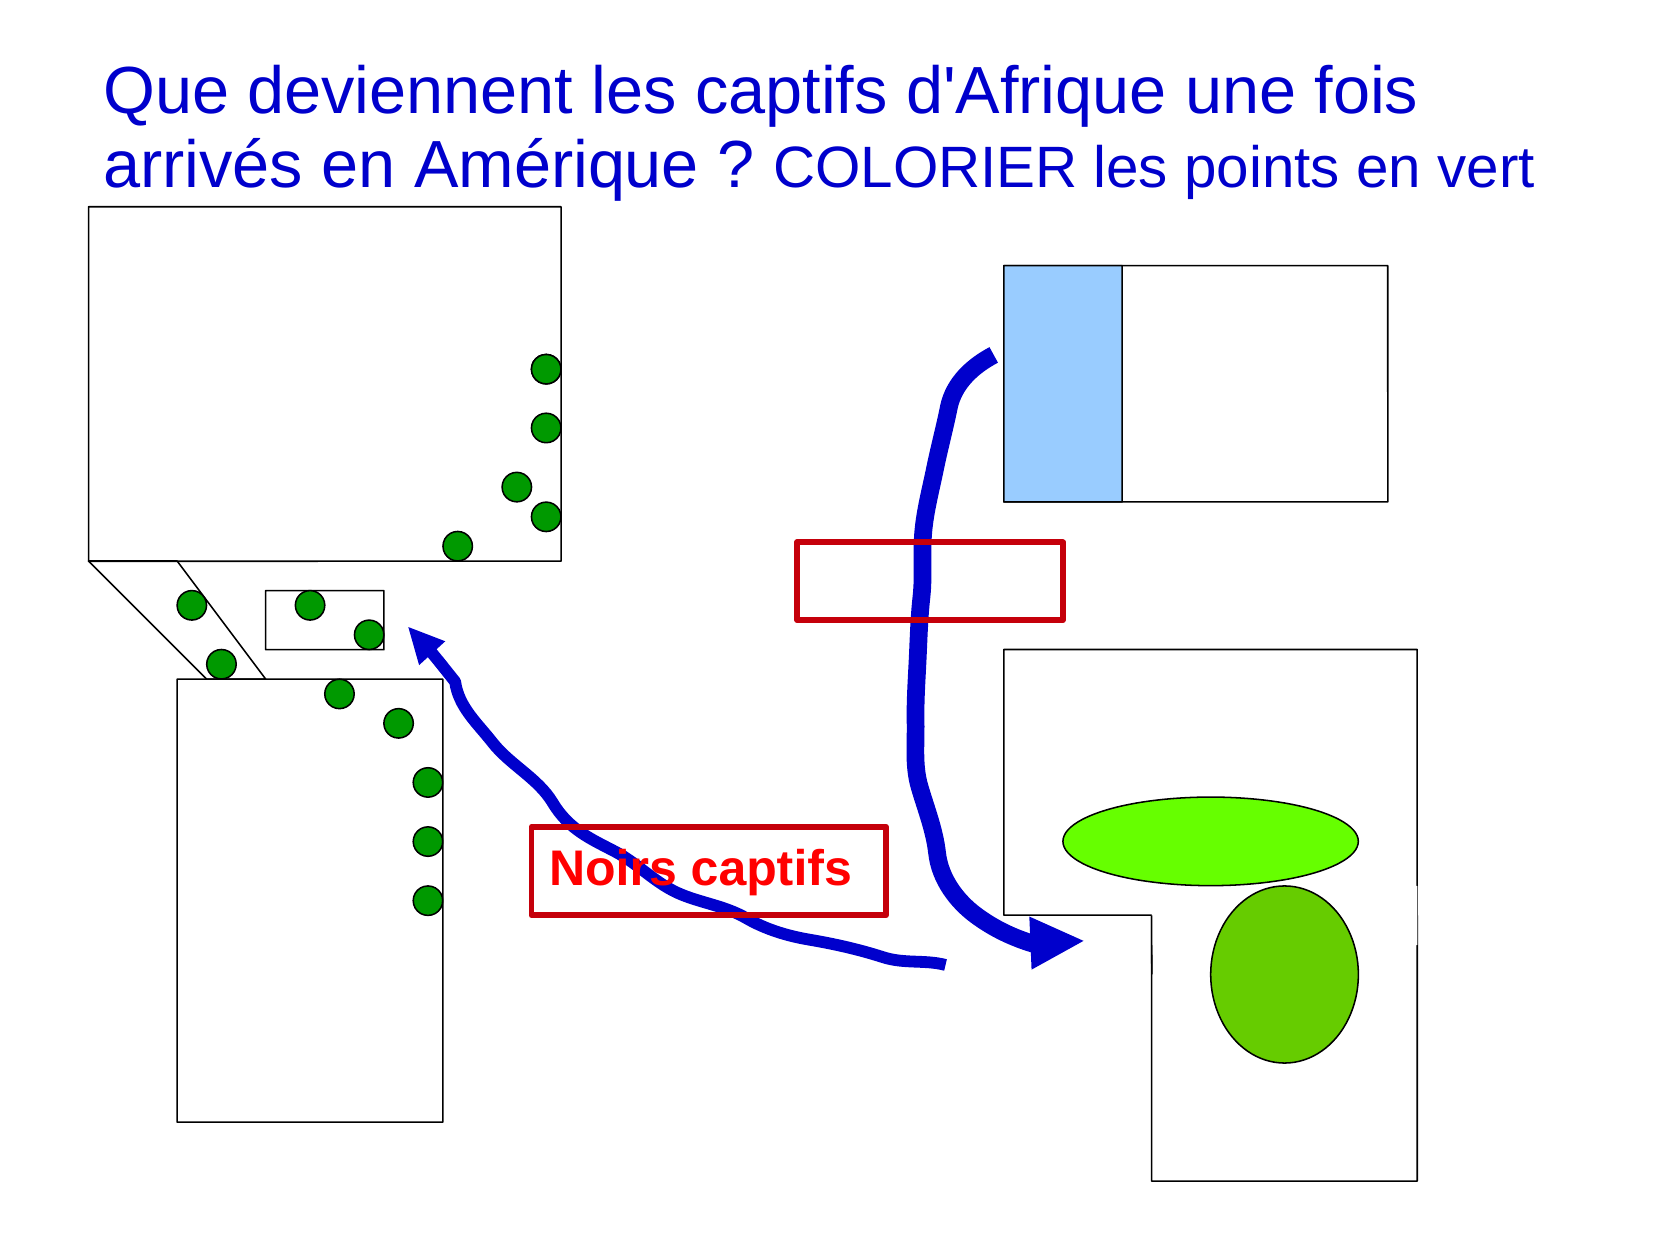

Que deviennent les captifs d'Afrique une fois arrivés en Amérique ? COLORIER les points en vert
Noirs captifs